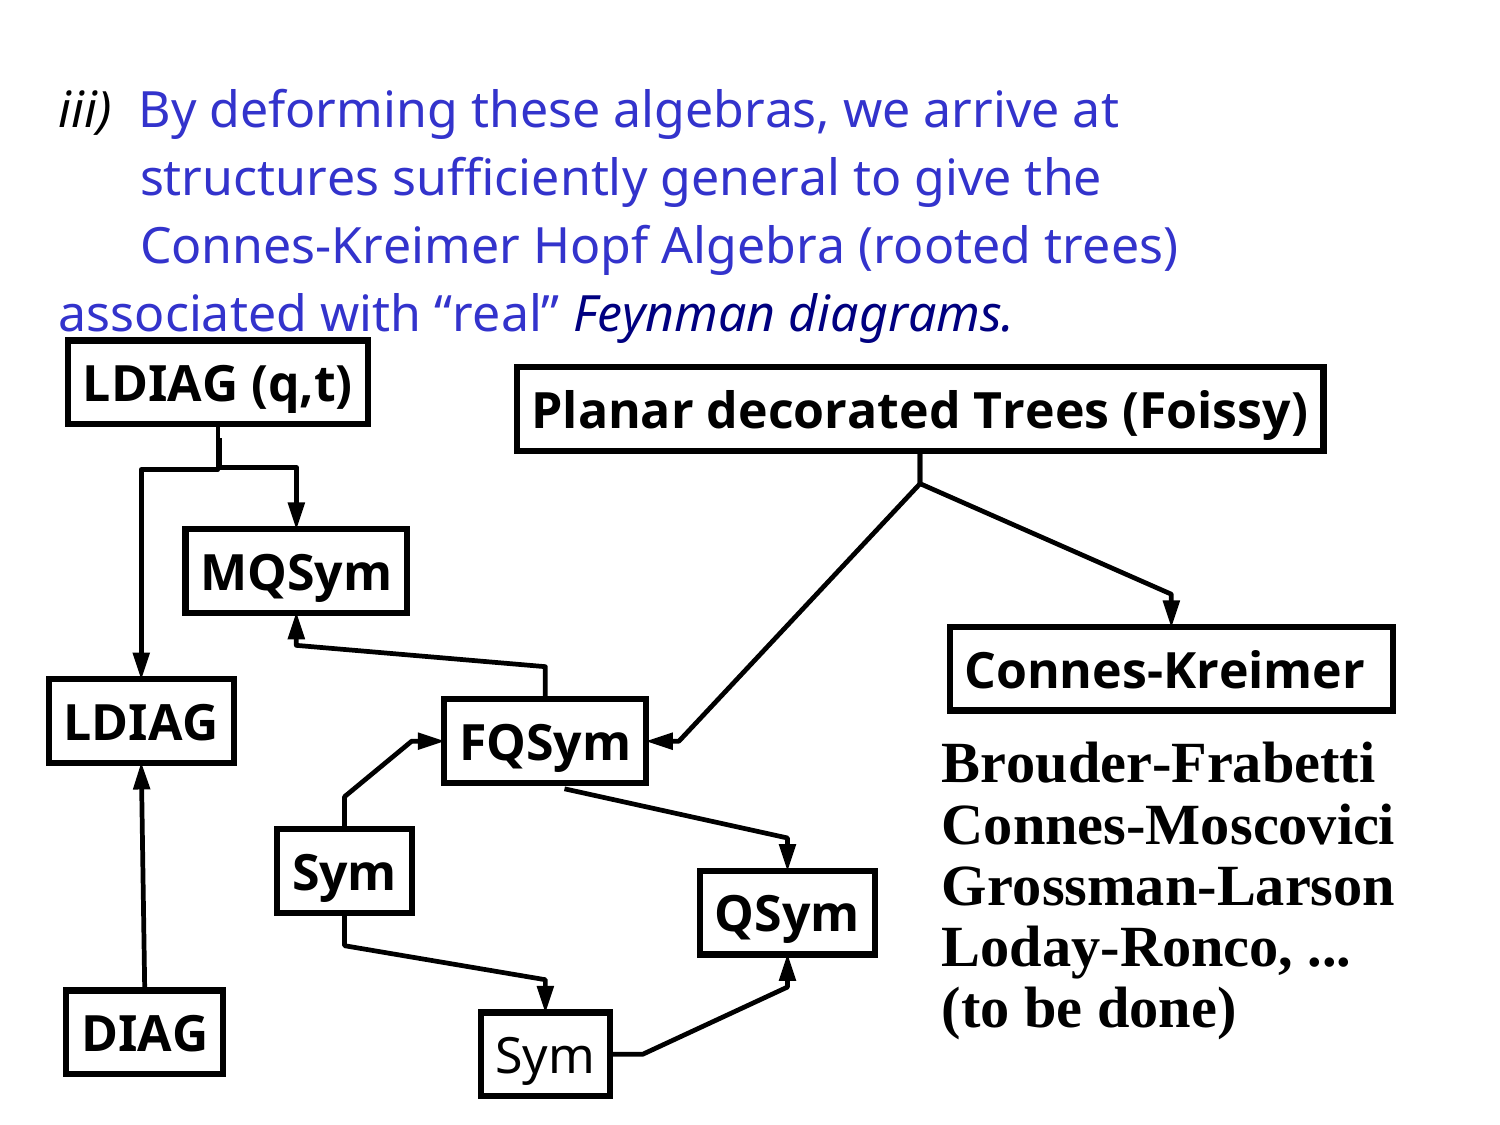

iii) By deforming these algebras, we arrive at structures sufficiently general to give the
Connes-Kreimer Hopf Algebra (rooted trees)
associated with “real” Feynman diagrams.
LDIAG (q,t)
Planar decorated Trees (Foissy)
MQSym
Connes-Kreimer
LDIAG
FQSym
Brouder-Frabetti
Connes-Moscovici
Grossman-Larson
Loday-Ronco, ...
(to be done)
Sym
QSym
DIAG
Sym